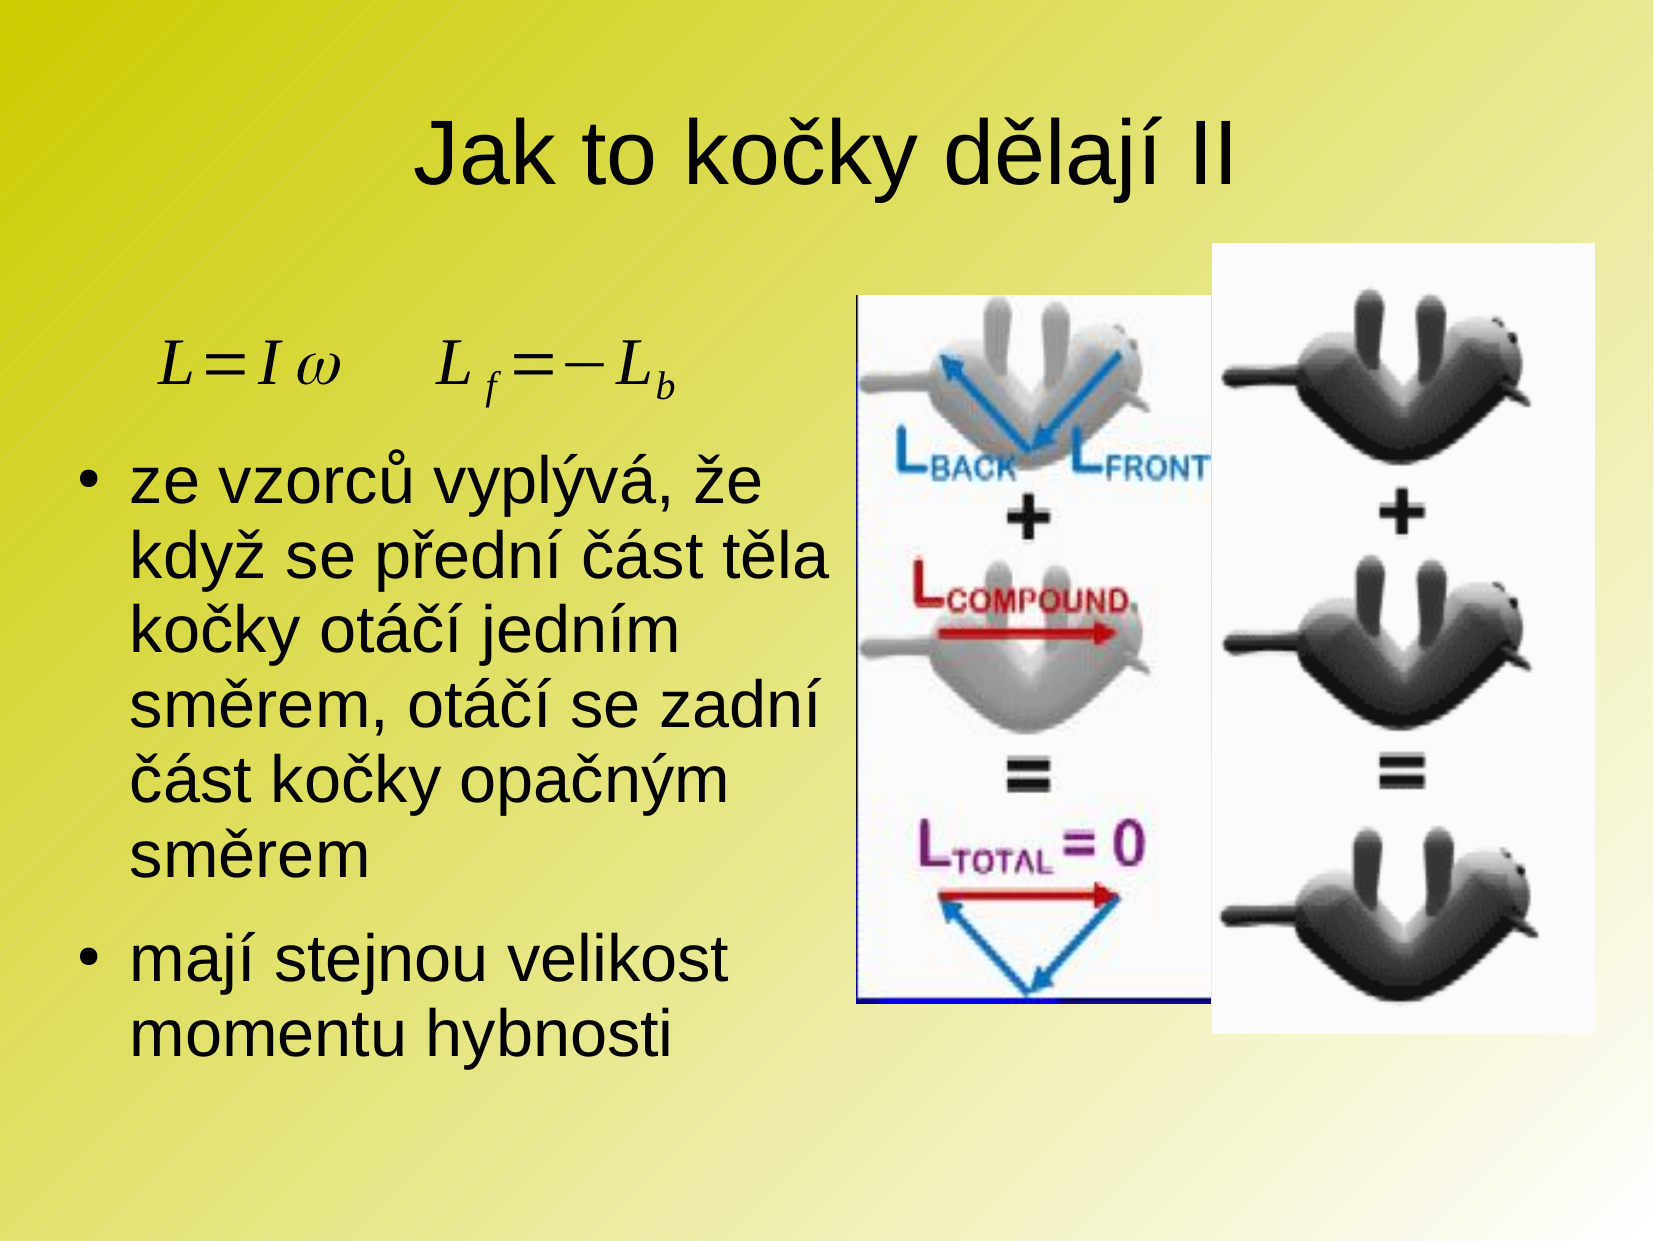

# Jak to kočky dělají II
ze vzorců vyplývá, že když se přední část těla kočky otáčí jedním směrem, otáčí se zadní část kočky opačným směrem
mají stejnou velikost momentu hybnosti